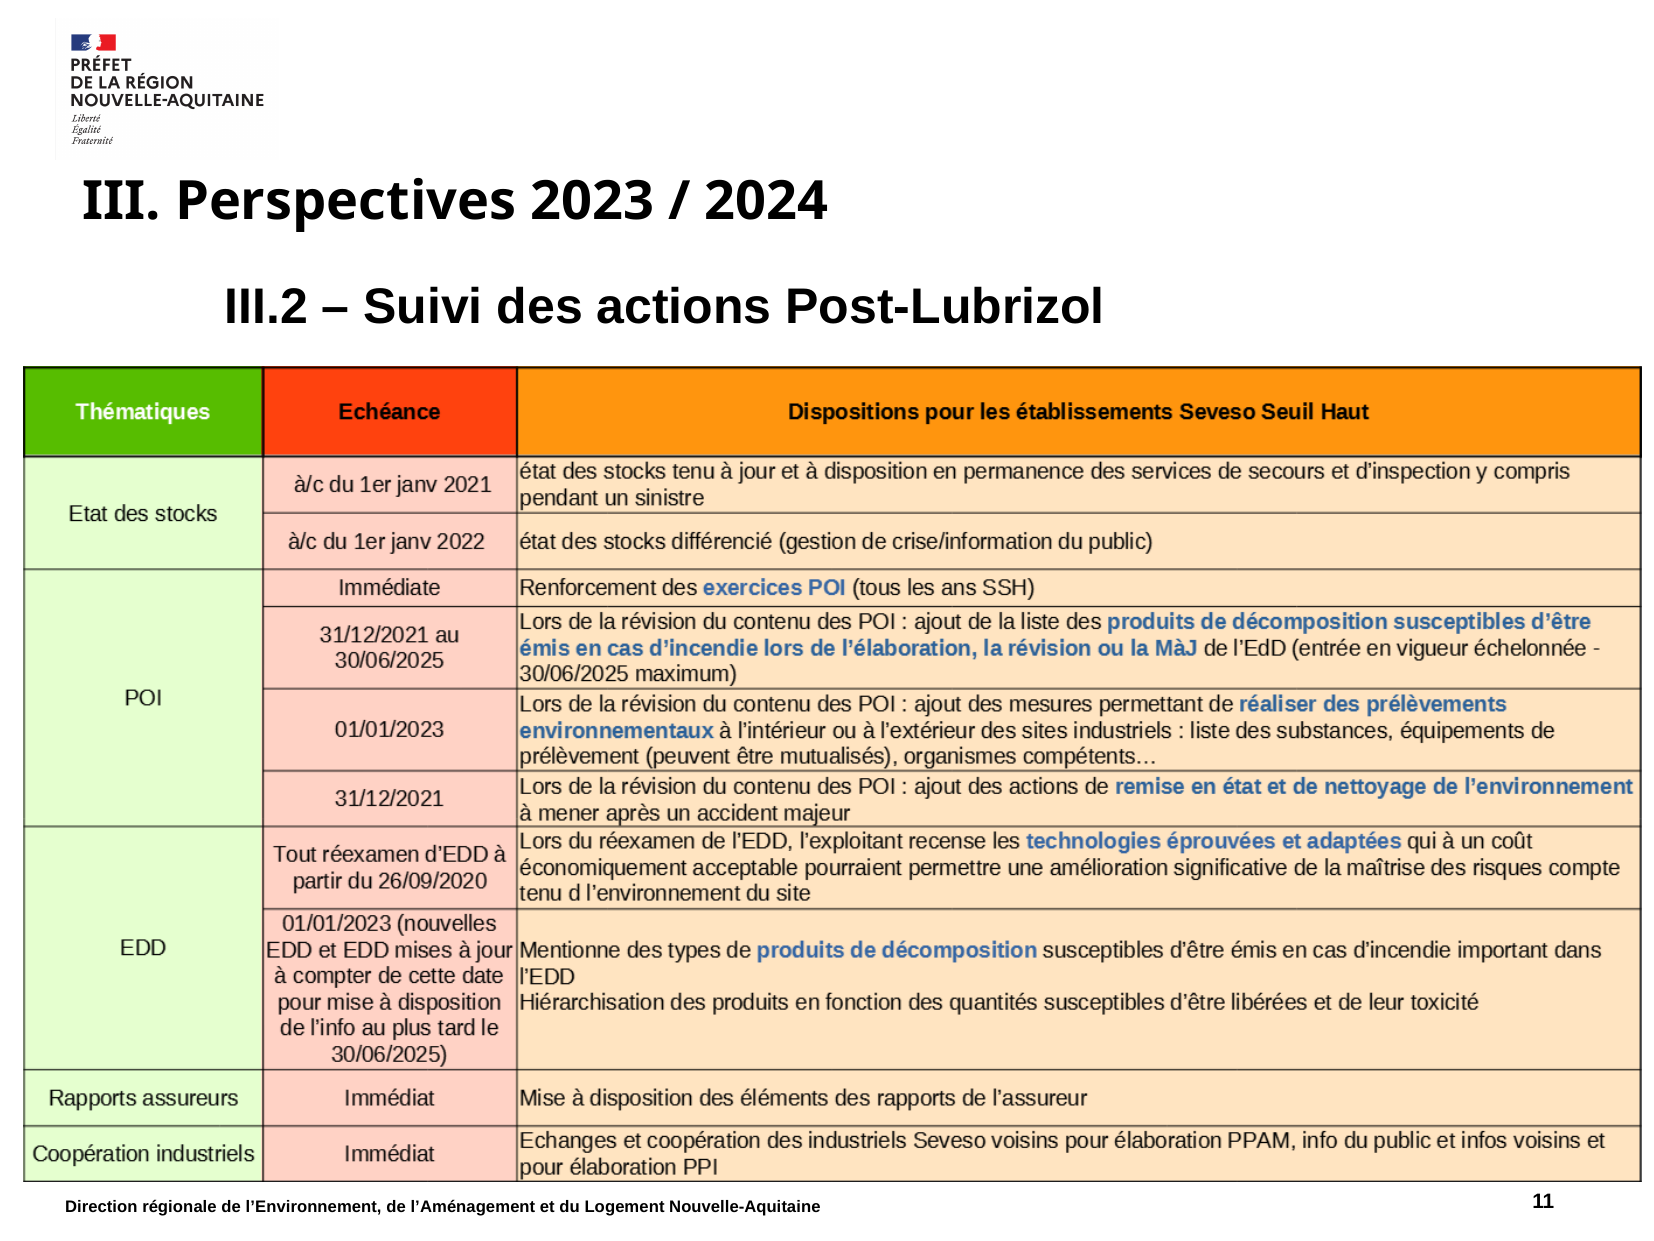

# III. Perspectives 2023 / 2024
III.2 – Suivi des actions Post-Lubrizol